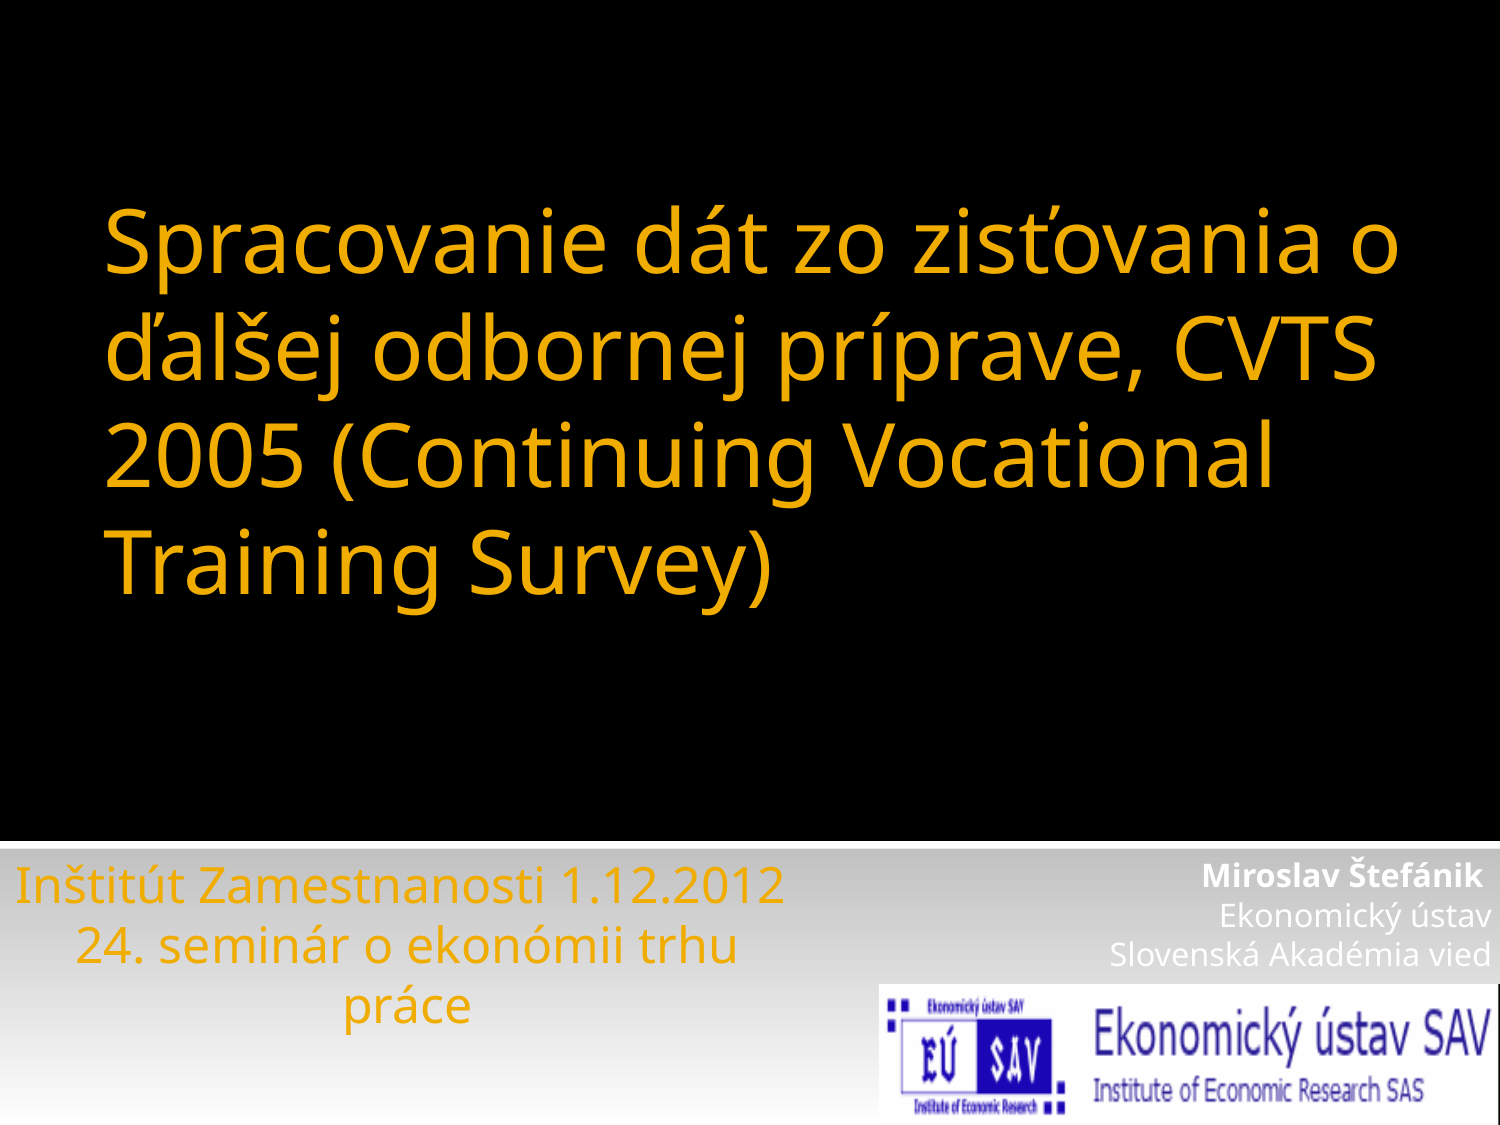

# Spracovanie dát zo zisťovania o ďalšej odbornej príprave, CVTS 2005 (Continuing Vocational Training Survey)
Inštitút Zamestnanosti 1.12.2012
24. seminár o ekonómii trhu práce
Miroslav Štefánik
Ekonomický ústav
Slovenská Akadémia vied